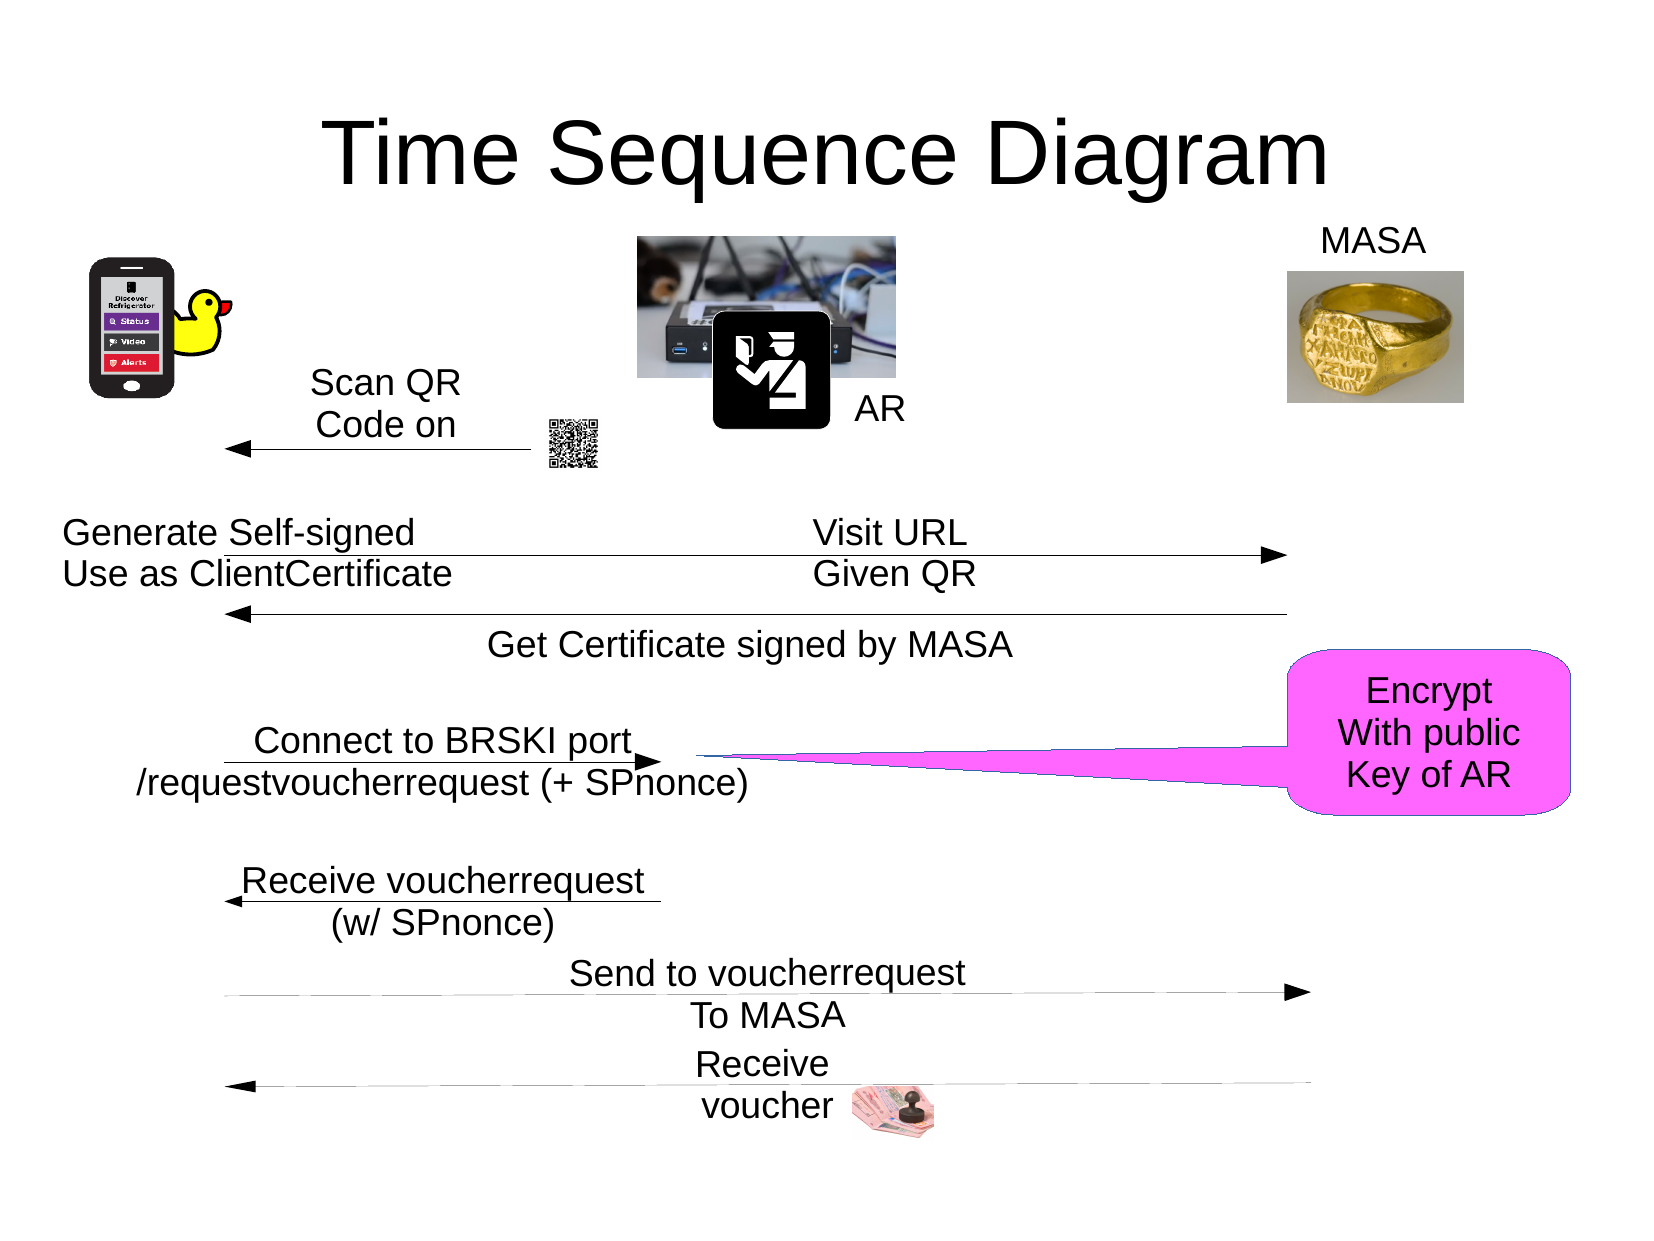

# Time Sequence Diagram
MASA
Scan QR
Code on
AR
Generate Self-signed
Use as ClientCertificate
Visit URL
Given QR
Get Certificate signed by MASA
Encrypt
With public
Key of AR
Connect to BRSKI port
/requestvoucherrequest (+ SPnonce)
Receive voucherrequest
(w/ SPnonce)
Send to voucherrequest
To MASA
Receive
voucher